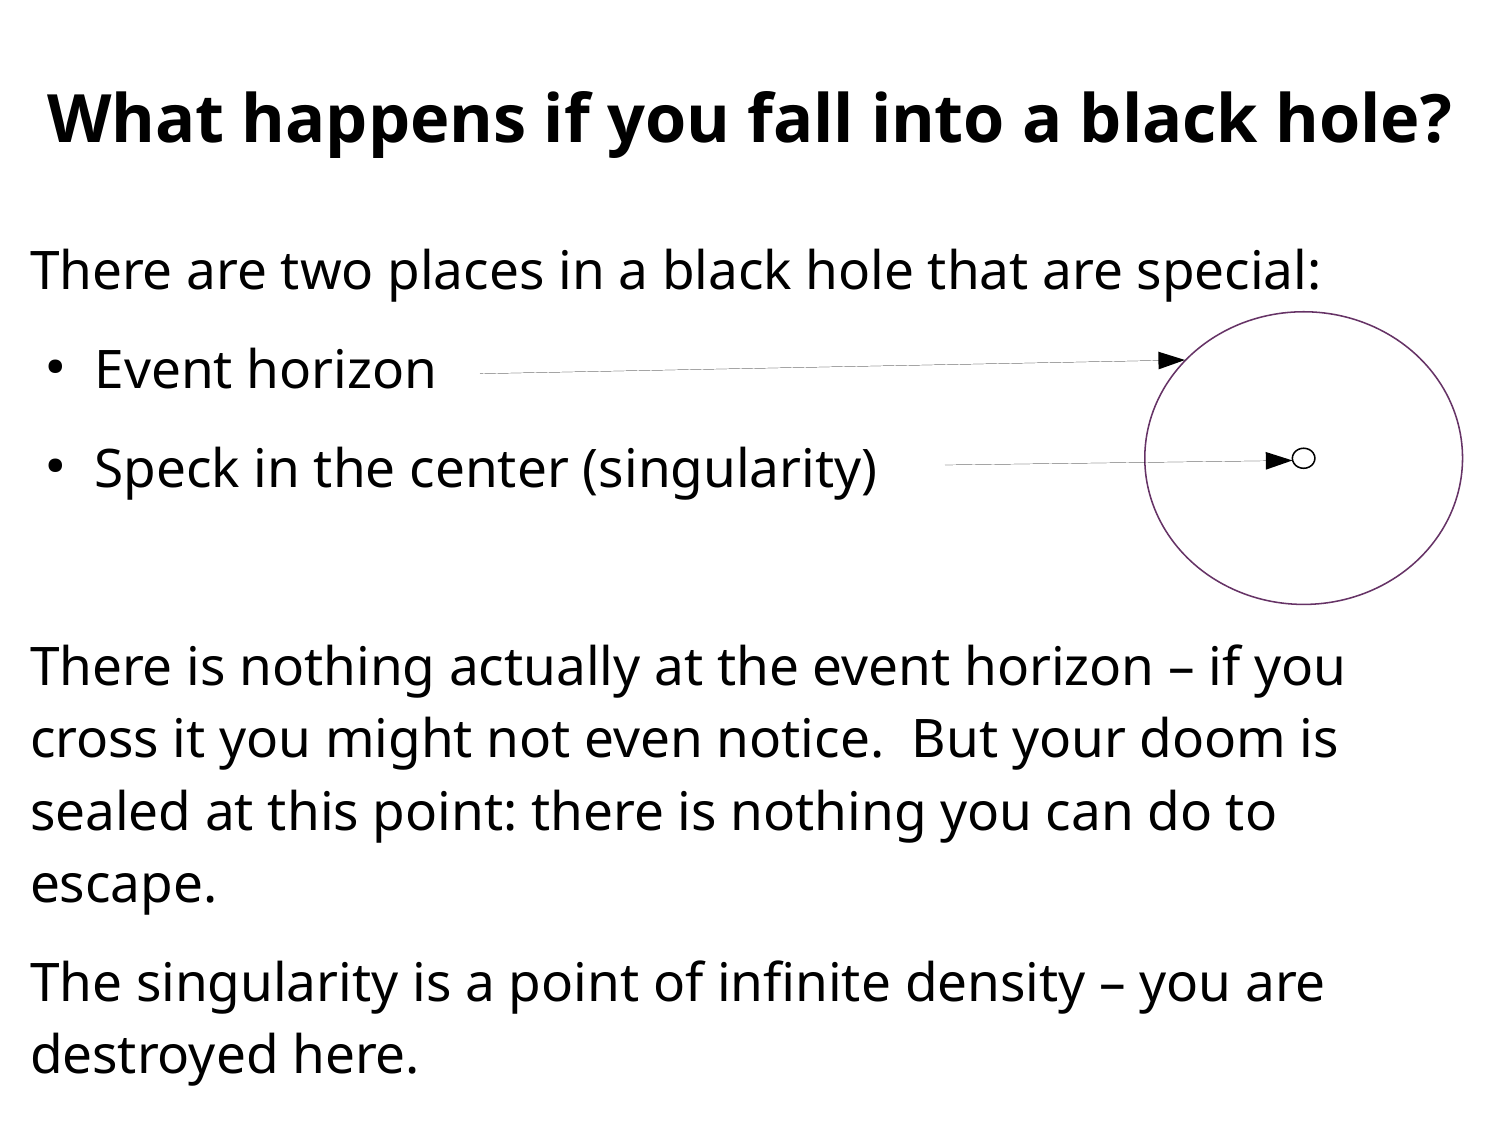

# What happens if you fall into a black hole?
There are two places in a black hole that are special:
Event horizon
Speck in the center (singularity)
There is nothing actually at the event horizon – if you cross it you might not even notice. But your doom is sealed at this point: there is nothing you can do to escape.
The singularity is a point of infinite density – you are destroyed here.